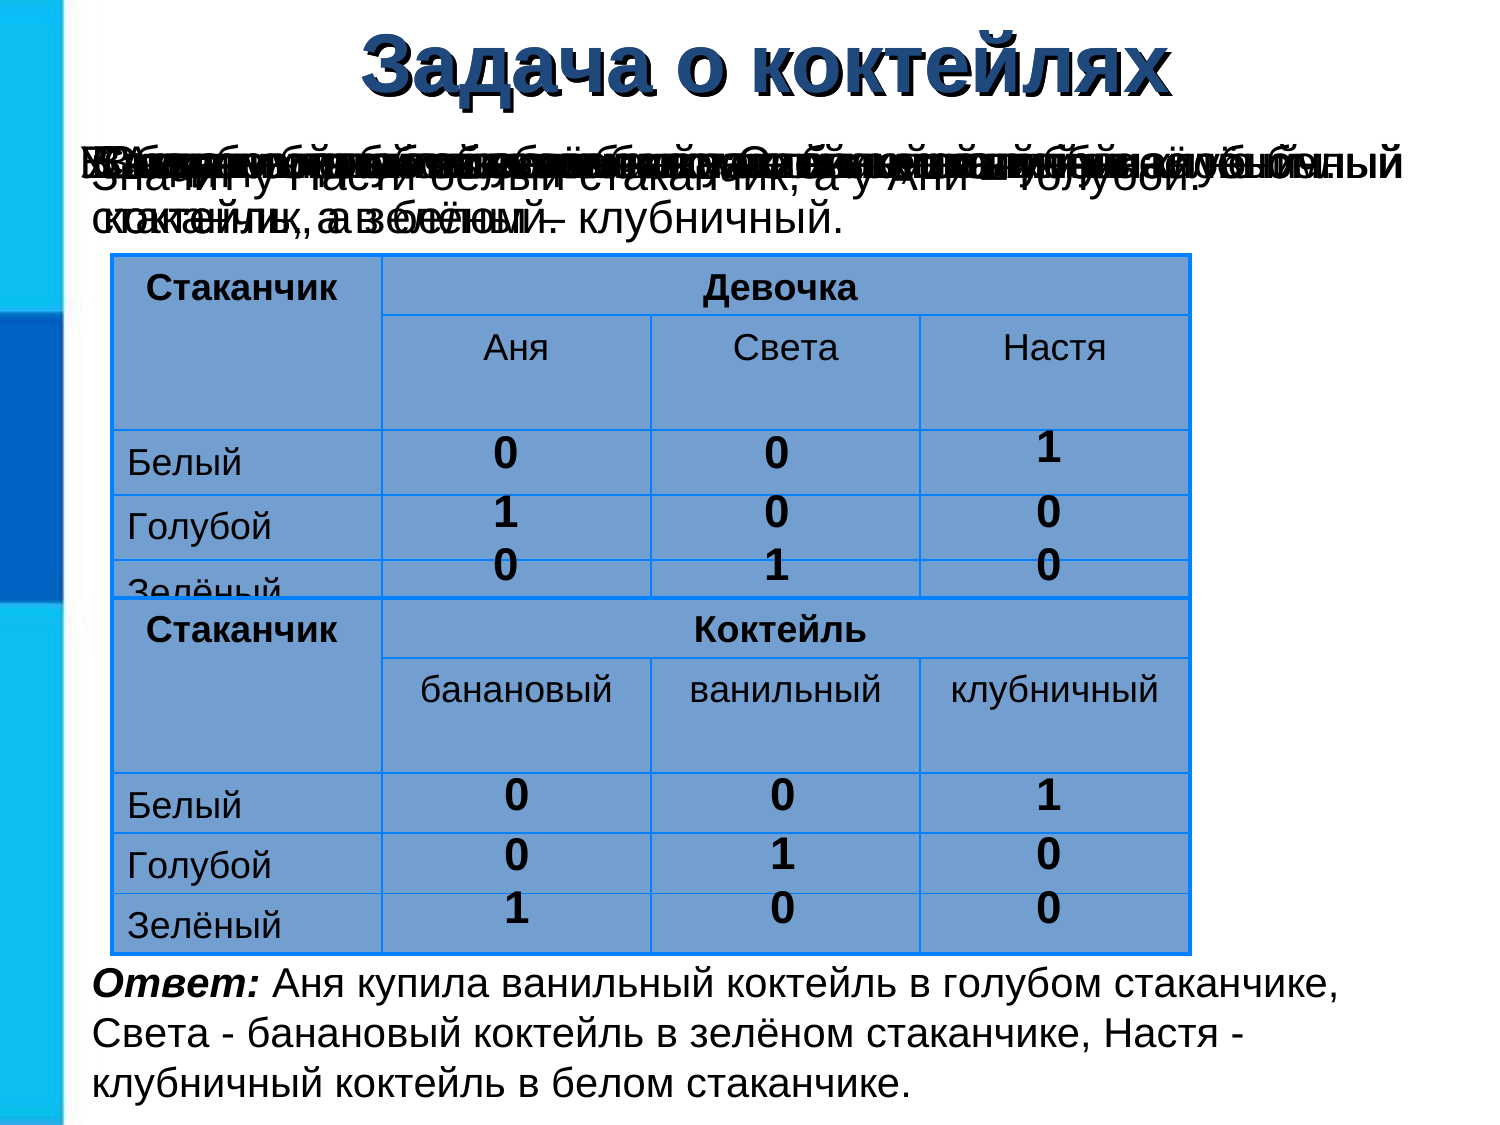

Задача о коктейлях
Задача о коктейлях
У Ани не белый стаканчик, а у Светы не голубой.
В голубом стаканчике налит ванильный коктейль.
Создадим две таблицы:
В белом стаканчике не банановый коктейль.
Ванильный коктейль не белом стаканчике и не в зелёном.
Света не любит клубничный коктейль, значит у неё не белый стаканчик, а зелёный.
Значит в голубом стаканчике не банановый и не клубничный коктейль.
Следовательно в зелёном стаканчике налит банановый коктейль, а в белом – клубничный.
Значит у Насти белый стаканчик, а у Ани – голубой.
| Стаканчик | Девочка | | |
| --- | --- | --- | --- |
| | Аня | Света | Настя |
| Белый | | | |
| Голубой | | | |
| Зелёный | | | |
1
0
0
1
0
0
0
1
0
| Стаканчик | Коктейль | | |
| --- | --- | --- | --- |
| | банановый | ванильный | клубничный |
| Белый | | | |
| Голубой | | | |
| Зелёный | | | |
0
0
1
1
0
0
1
0
0
Ответ: Аня купила ванильный коктейль в голубом стаканчике, Света - банановый коктейль в зелёном стаканчике, Настя - клубничный коктейль в белом стаканчике.